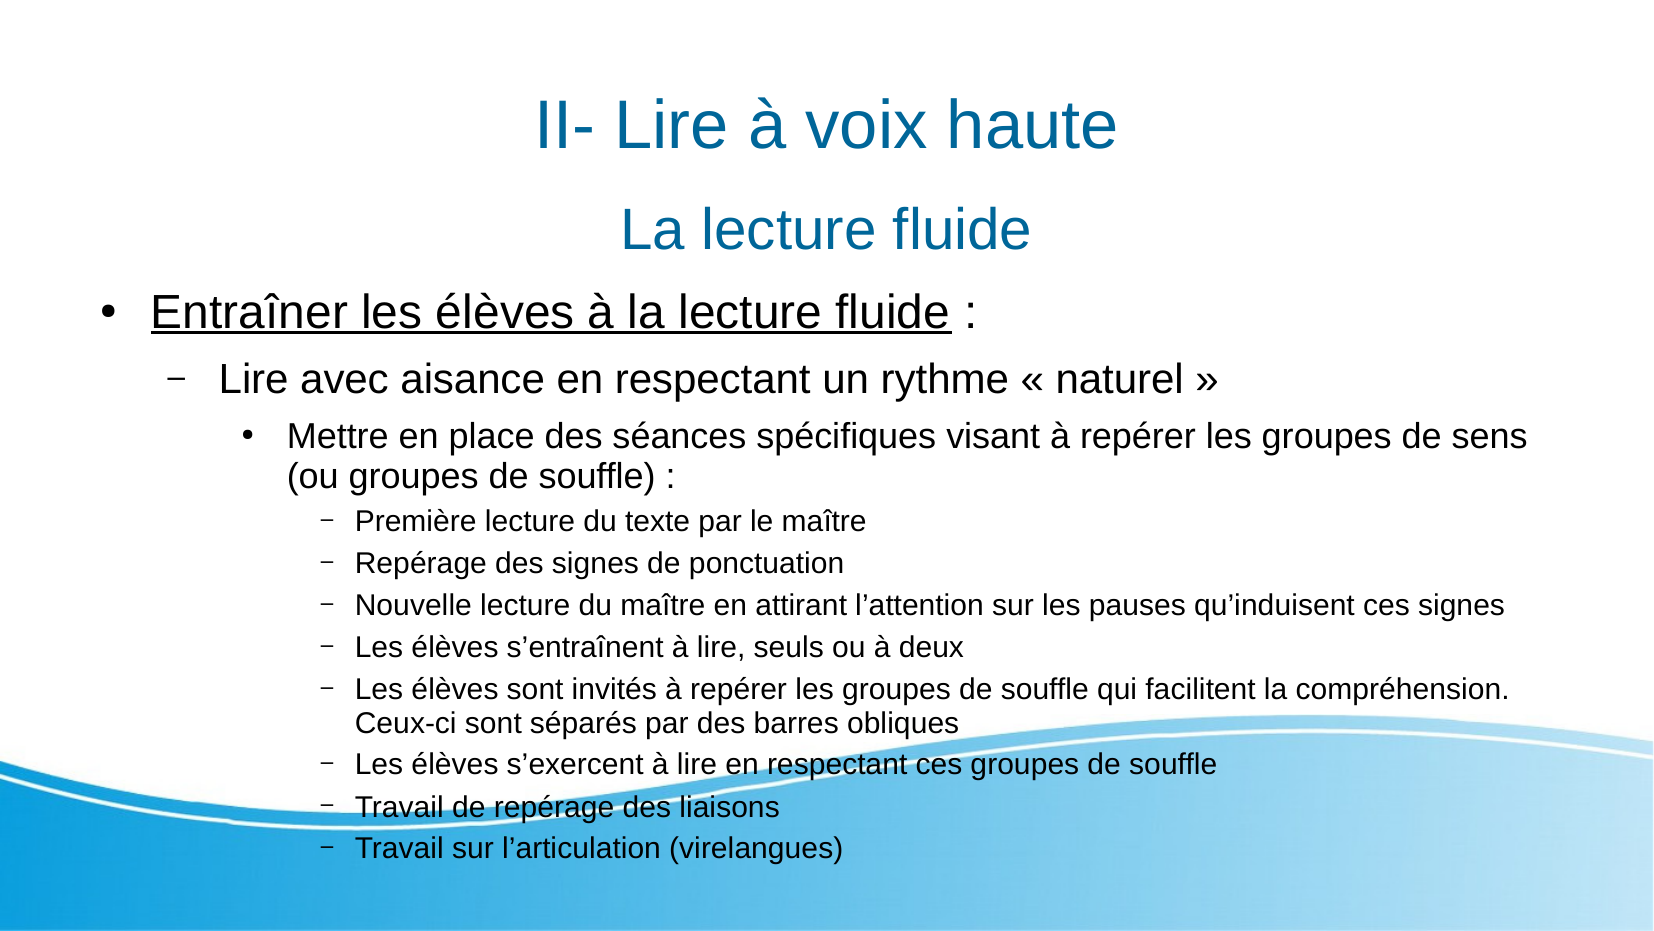

# II- Lire à voix haute
La lecture fluide
Entraîner les élèves à la lecture fluide :
Lire avec aisance en respectant un rythme « naturel »
Mettre en place des séances spécifiques visant à repérer les groupes de sens (ou groupes de souffle) :
Première lecture du texte par le maître
Repérage des signes de ponctuation
Nouvelle lecture du maître en attirant l’attention sur les pauses qu’induisent ces signes
Les élèves s’entraînent à lire, seuls ou à deux
Les élèves sont invités à repérer les groupes de souffle qui facilitent la compréhension. Ceux-ci sont séparés par des barres obliques
Les élèves s’exercent à lire en respectant ces groupes de souffle
Travail de repérage des liaisons
Travail sur l’articulation (virelangues)